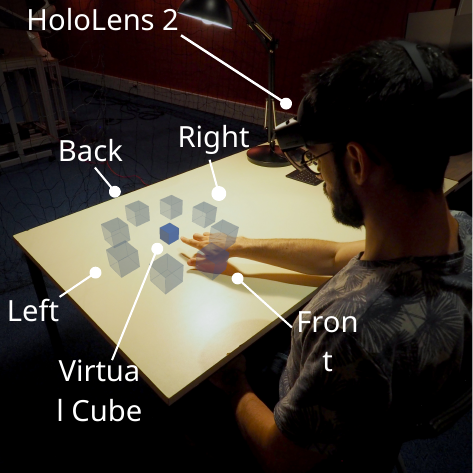

HoloLens 2
Right
Back
Left
Front
Virtual Cube